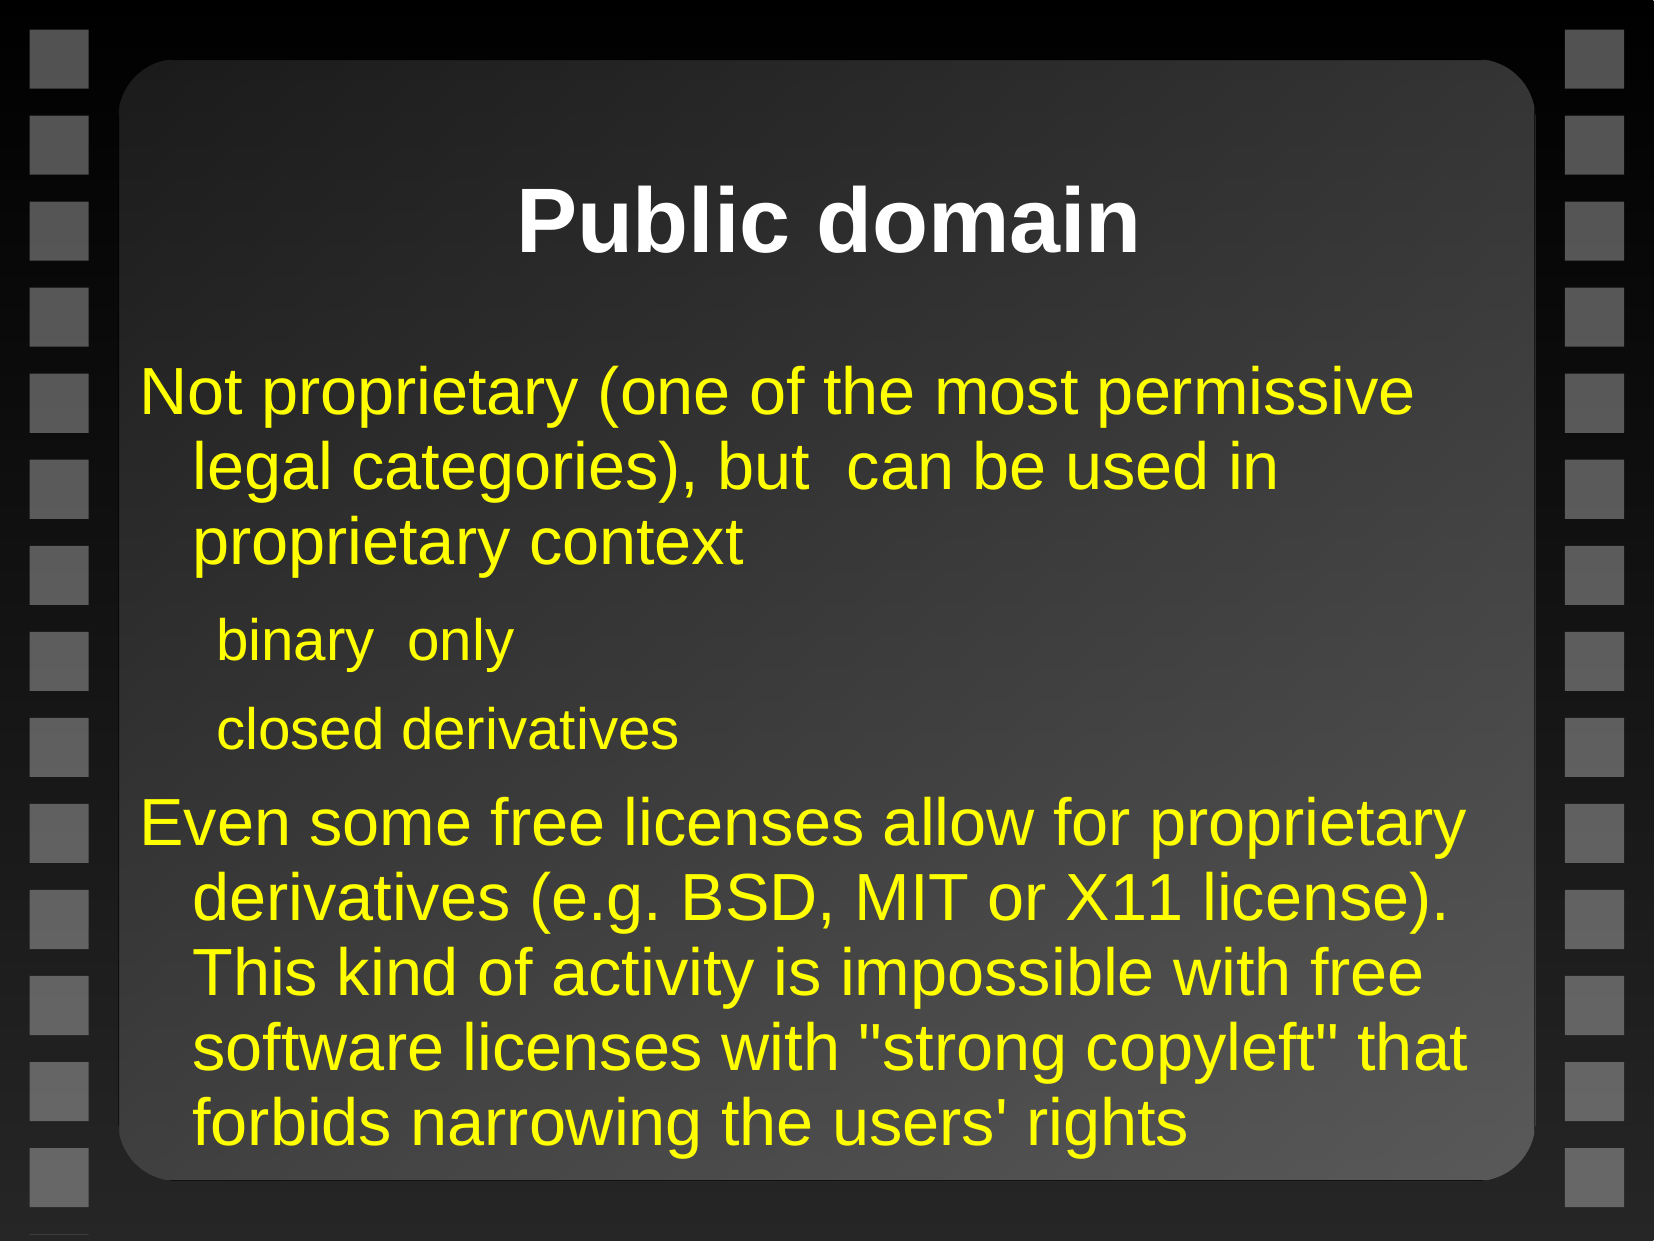

# Public domain
Not proprietary (one of the most permissive legal categories), but can be used in proprietary context
binary only
closed derivatives
Even some free licenses allow for proprietary derivatives (e.g. BSD, MIT or X11 license). This kind of activity is impossible with free software licenses with "strong copyleft" that forbids narrowing the users' rights